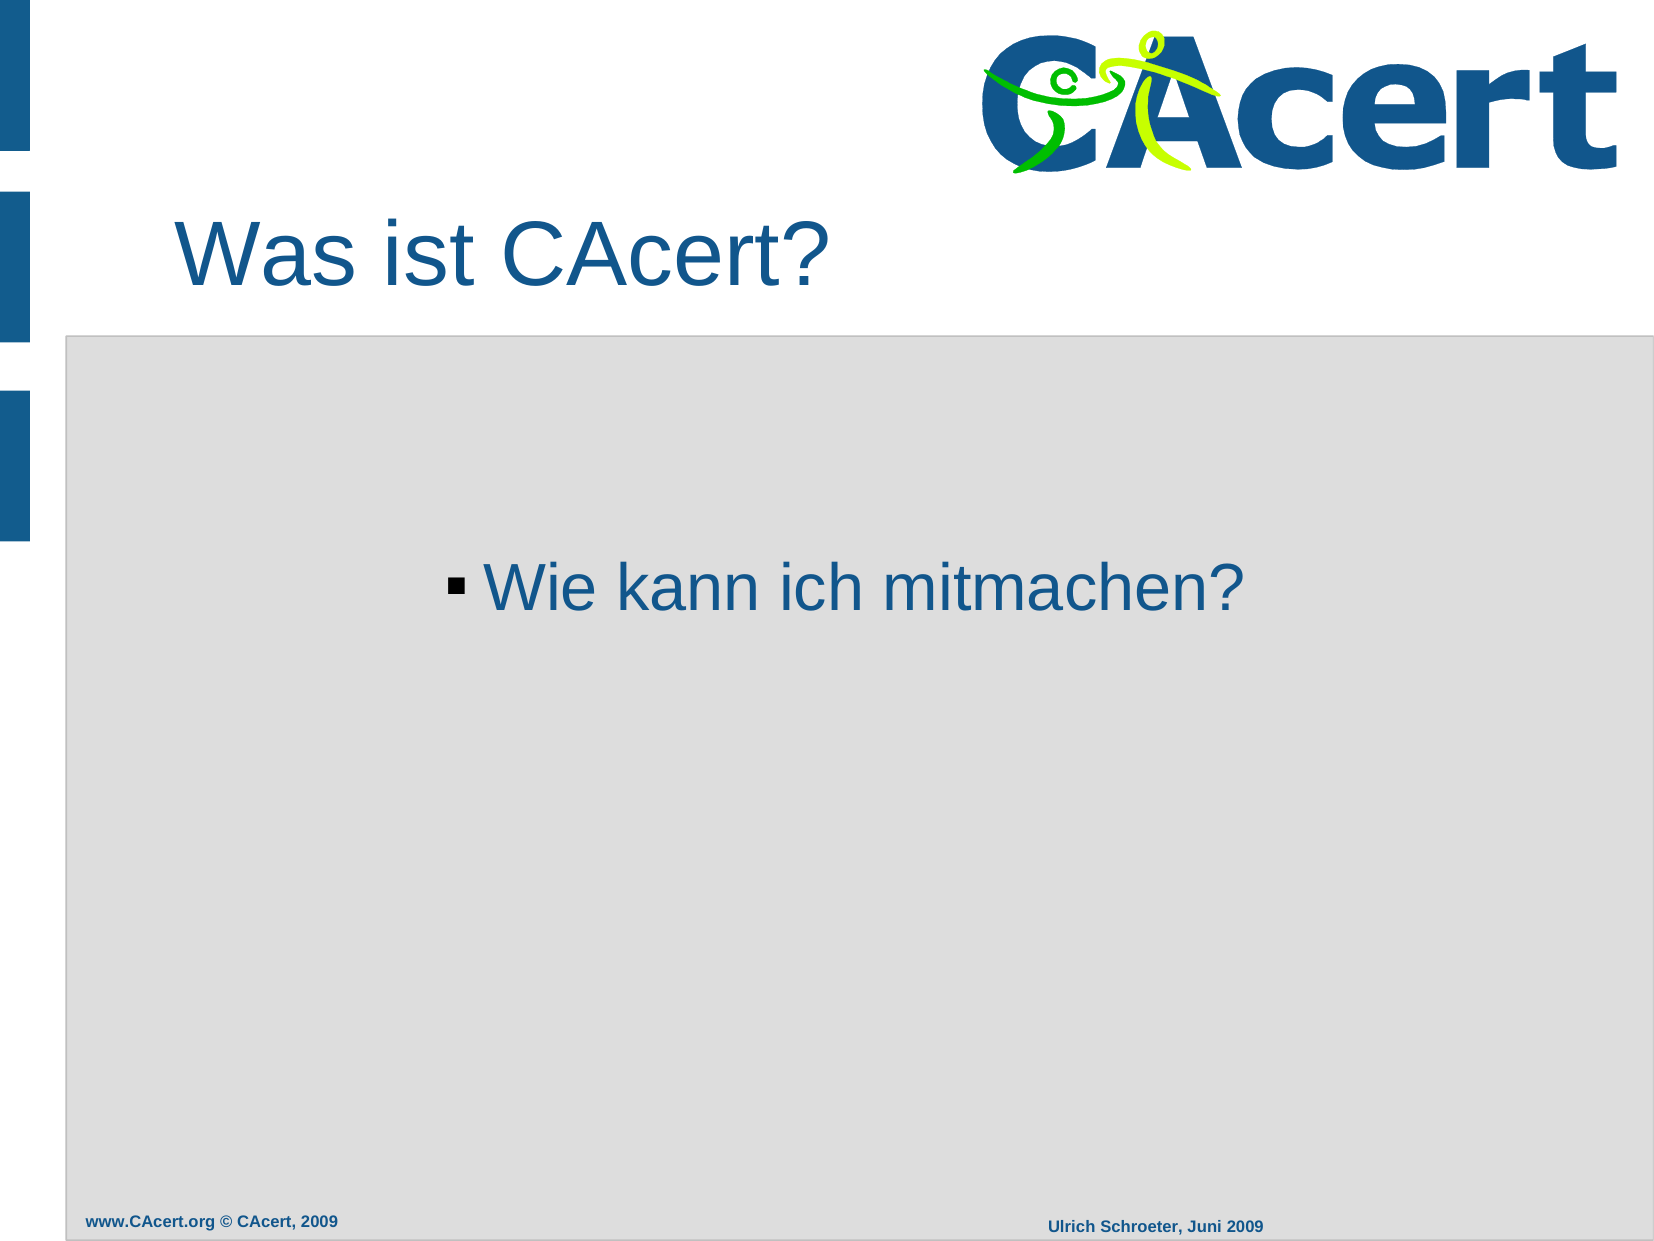

Was ist CAcert?
 Wie kann ich mitmachen?